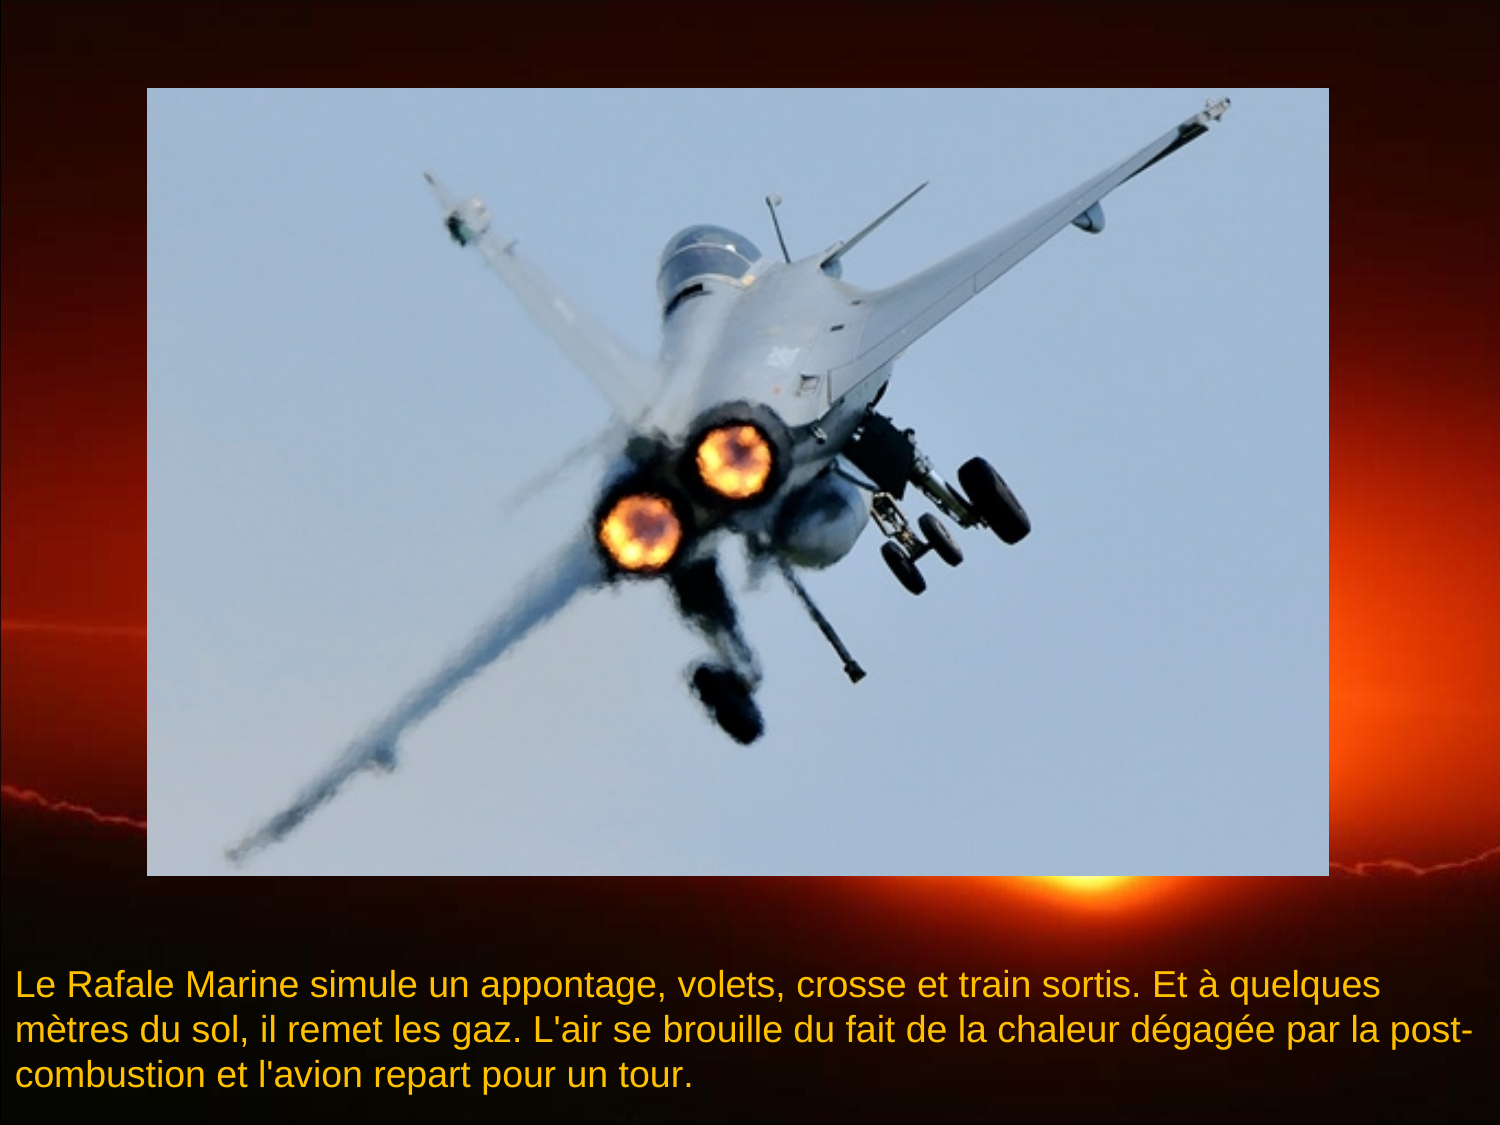

Le Rafale Marine simule un appontage, volets, crosse et train sortis. Et à quelques mètres du sol, il remet les gaz. L'air se brouille du fait de la chaleur dégagée par la post-combustion et l'avion repart pour un tour.